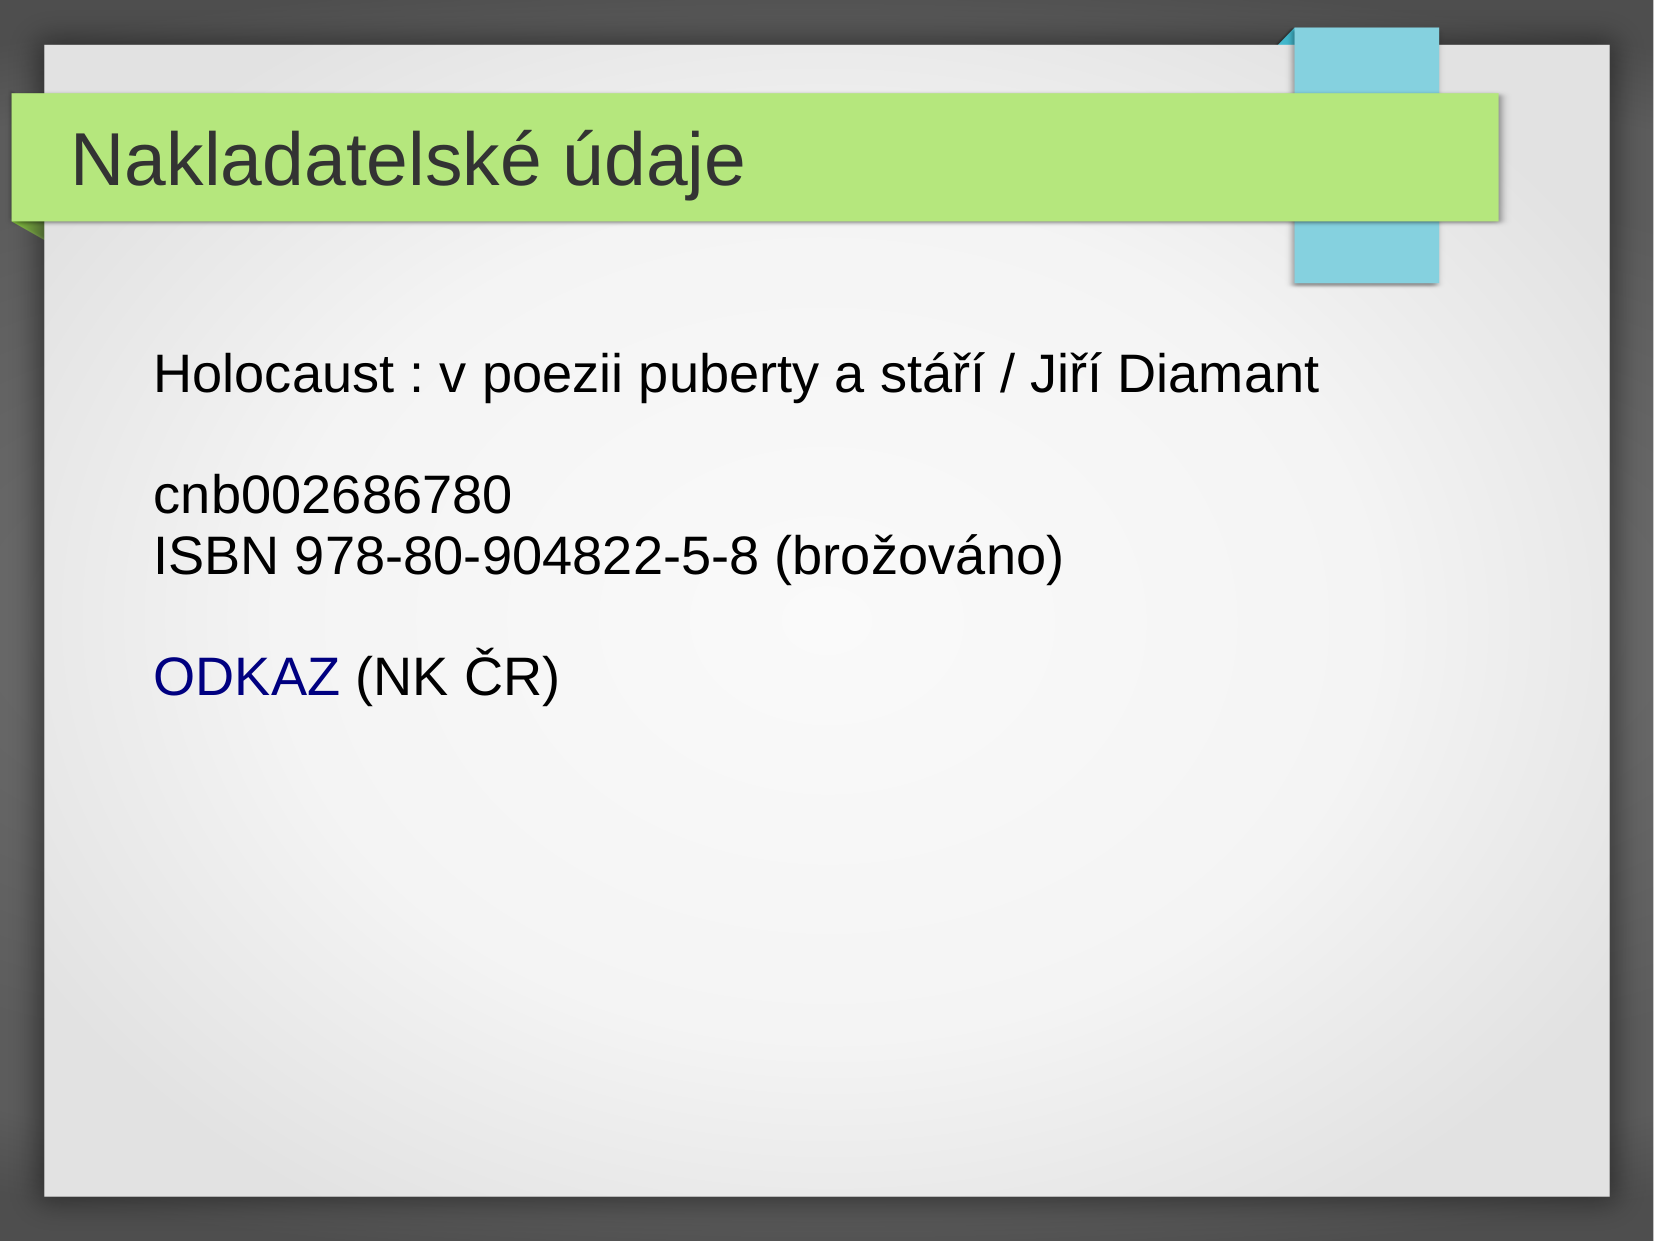

# Nakladatelské údaje
Holocaust : v poezii puberty a stáří / Jiří Diamant
cnb002686780
ISBN 978-80-904822-5-8 (brožováno)
ODKAZ (NK ČR)